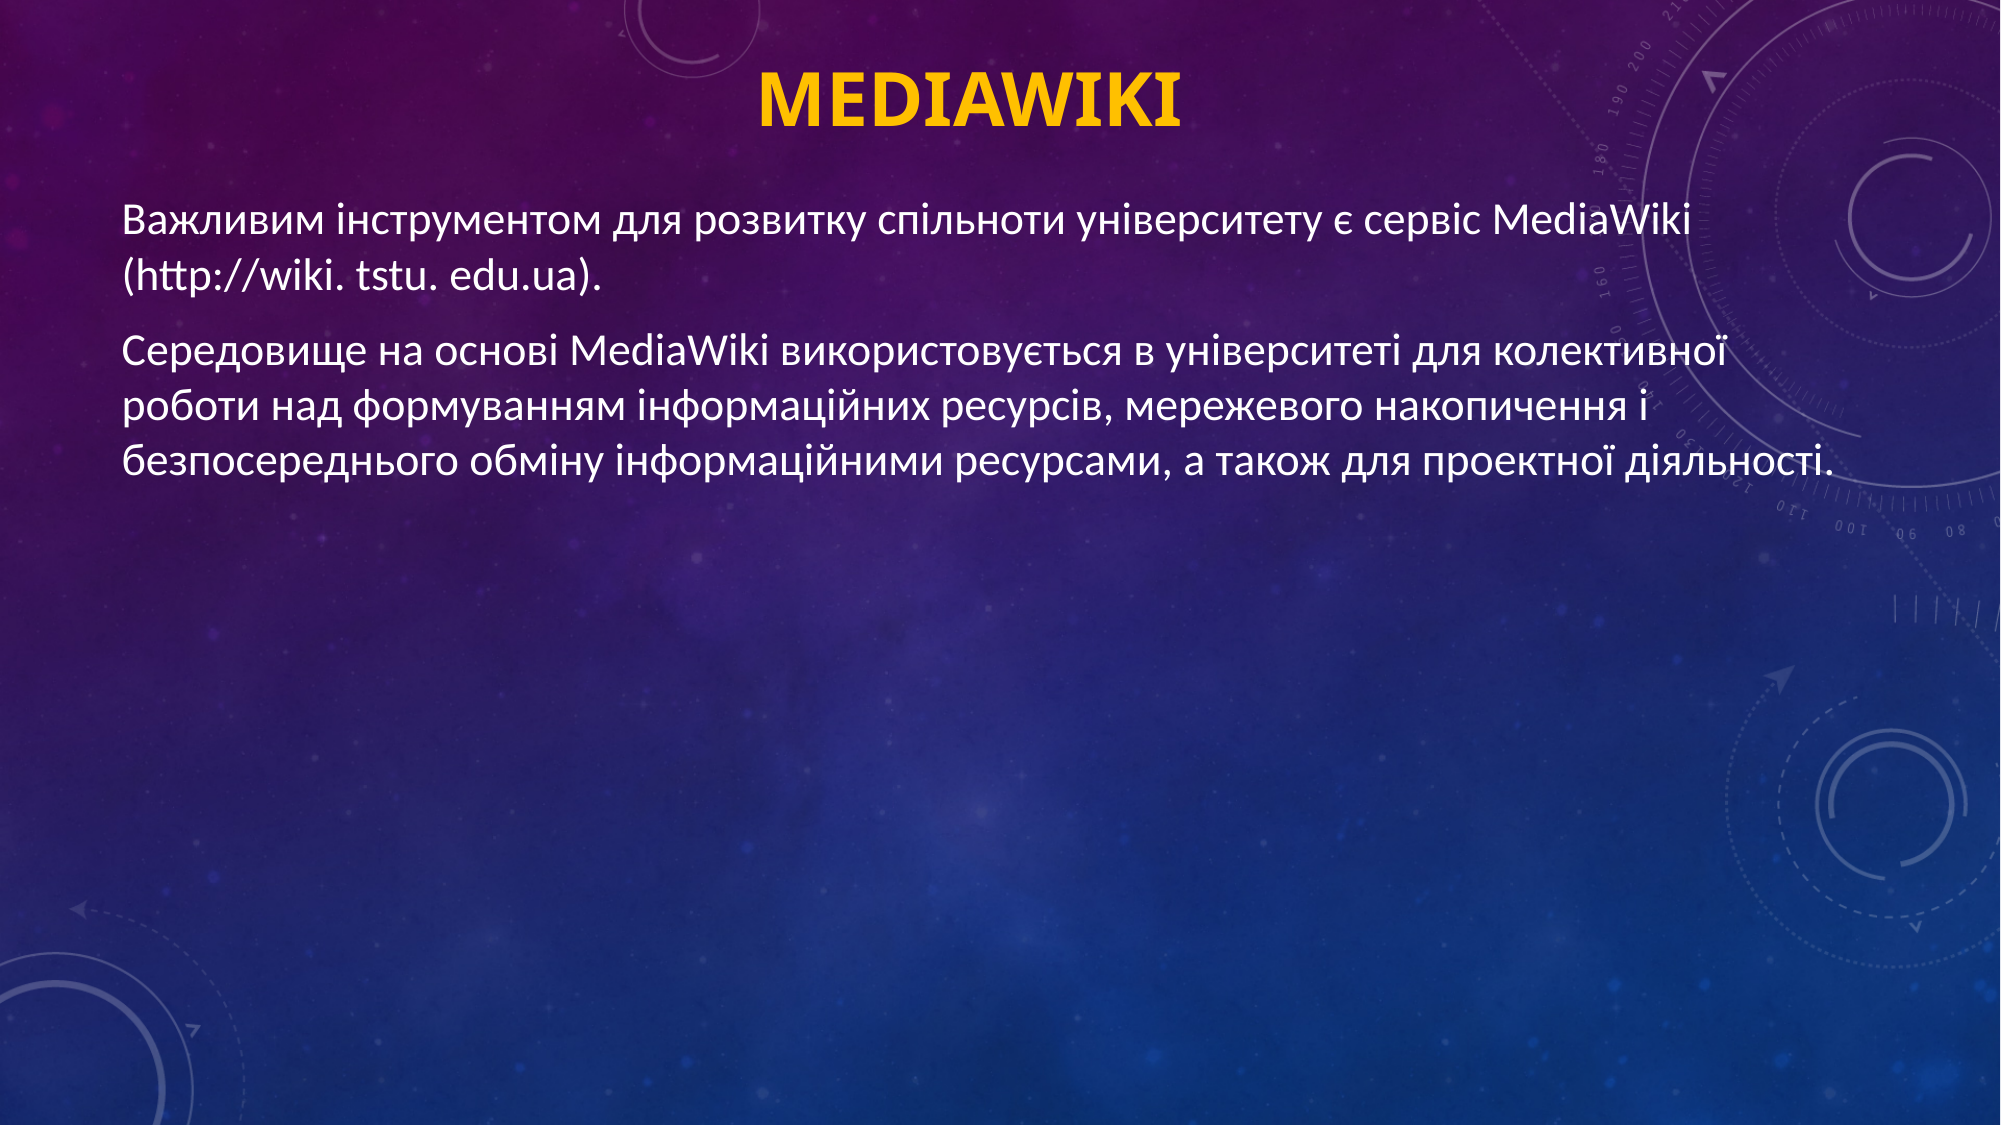

# MEDIAWIKI
Важливим інструментом для розвитку спільноти університету є сервіс MediaWiki (http://wiki. tstu. edu.ua).
Середовище на основі MediaWiki використовується в університеті для колективної роботи над формуванням інформаційних ресурсів, мережевого накопичення і безпосереднього обміну інформаційними ресурсами, а також для проектної діяльності.